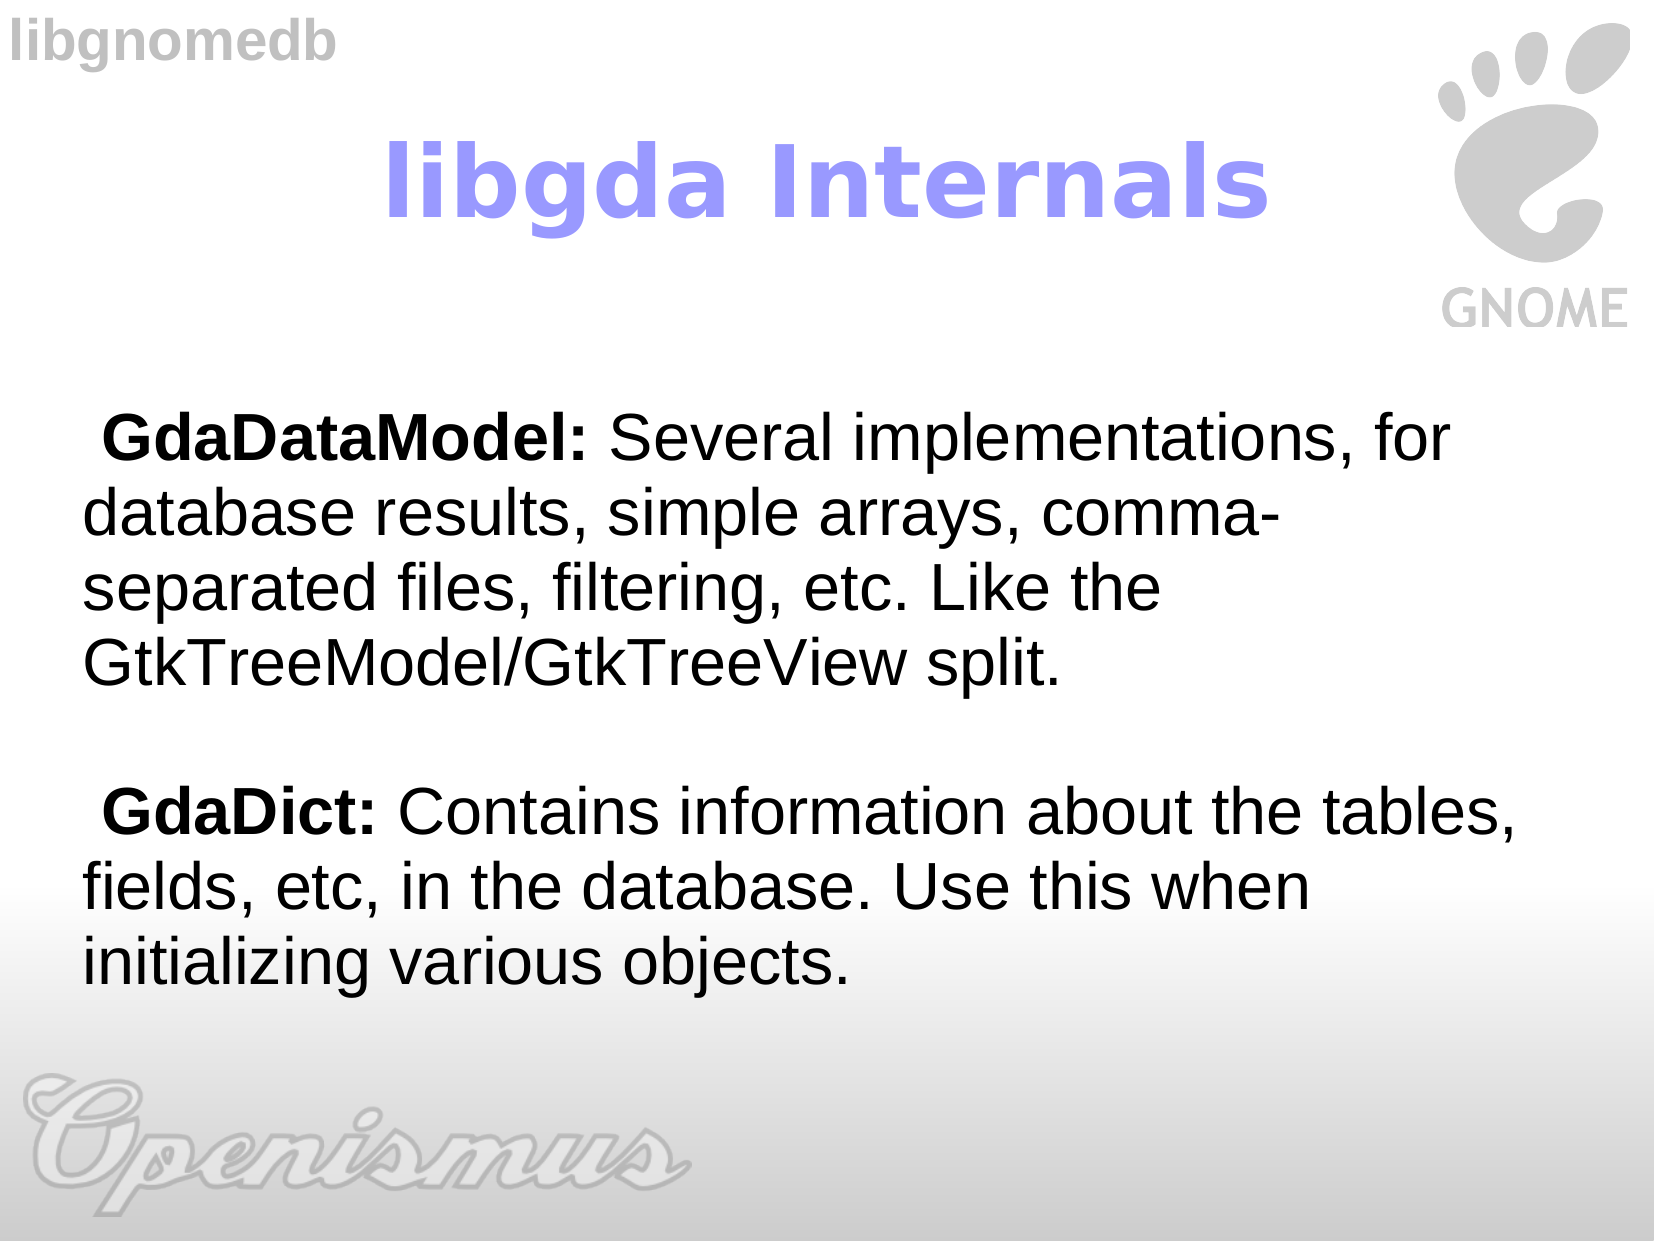

# libgda Internals
 GdaDataModel: Several implementations, for database results, simple arrays, comma-separated files, filtering, etc. Like the GtkTreeModel/GtkTreeView split.
 GdaDict: Contains information about the tables, fields, etc, in the database. Use this when initializing various objects.